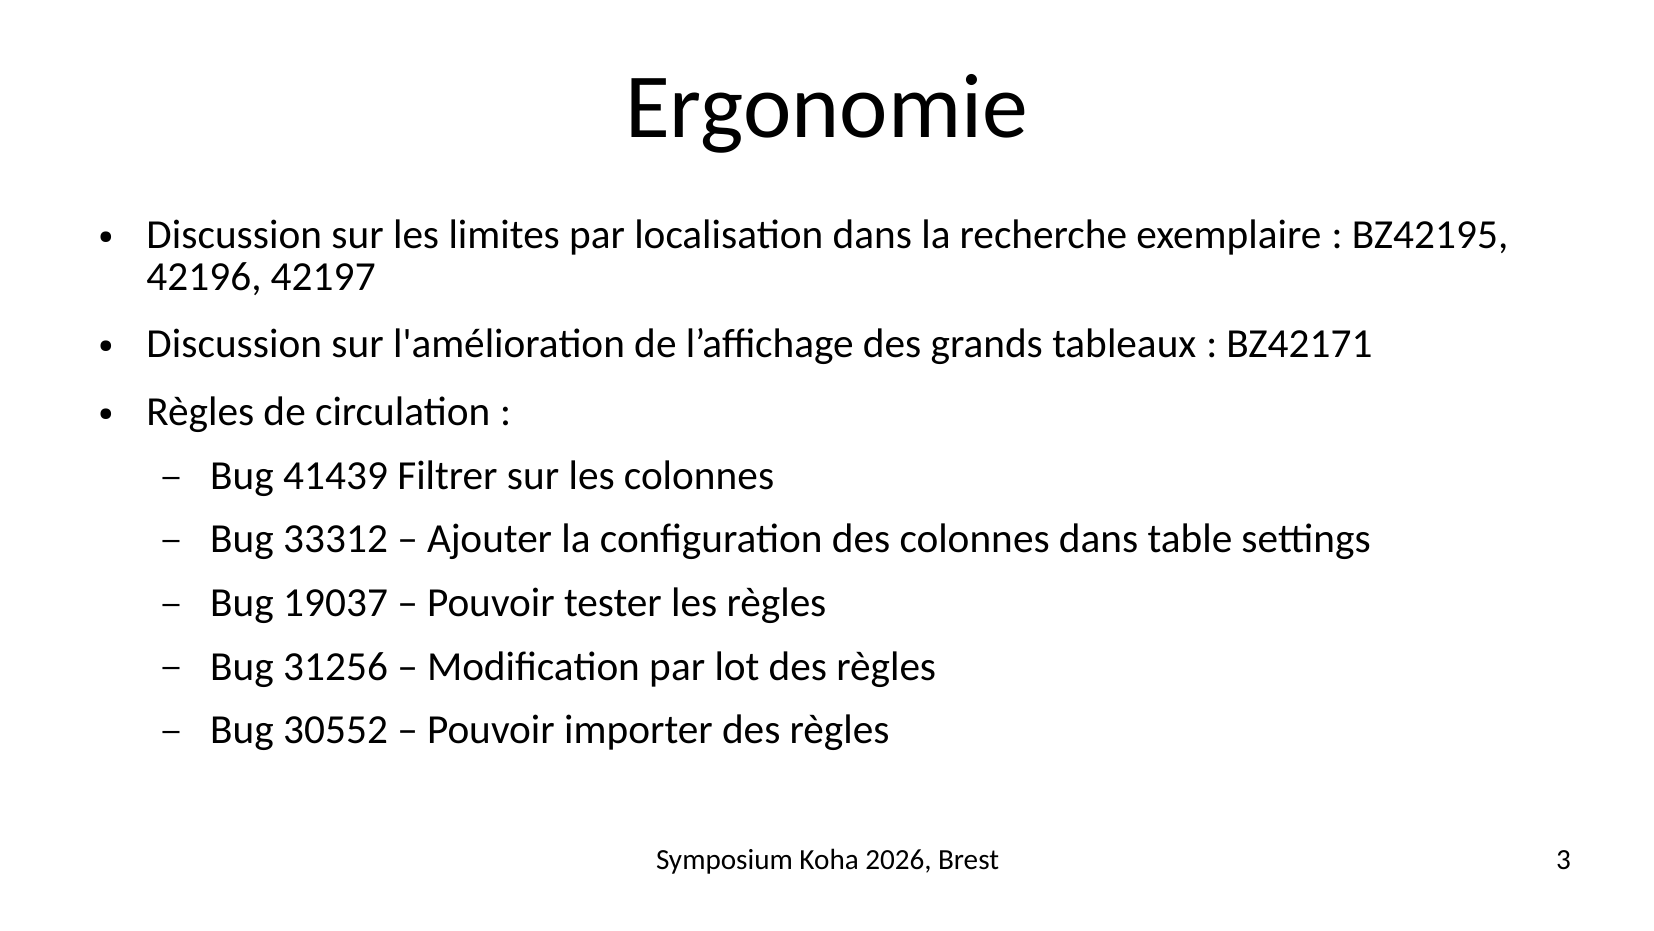

# Ergonomie
Discussion sur les limites par localisation dans la recherche exemplaire : BZ42195, 42196, 42197
Discussion sur l'amélioration de l’affichage des grands tableaux : BZ42171
Règles de circulation :
Bug 41439 Filtrer sur les colonnes
Bug 33312 – Ajouter la configuration des colonnes dans table settings
Bug 19037 – Pouvoir tester les règles
Bug 31256 – Modification par lot des règles
Bug 30552 – Pouvoir importer des règles
Symposium Koha 2026, Brest
3